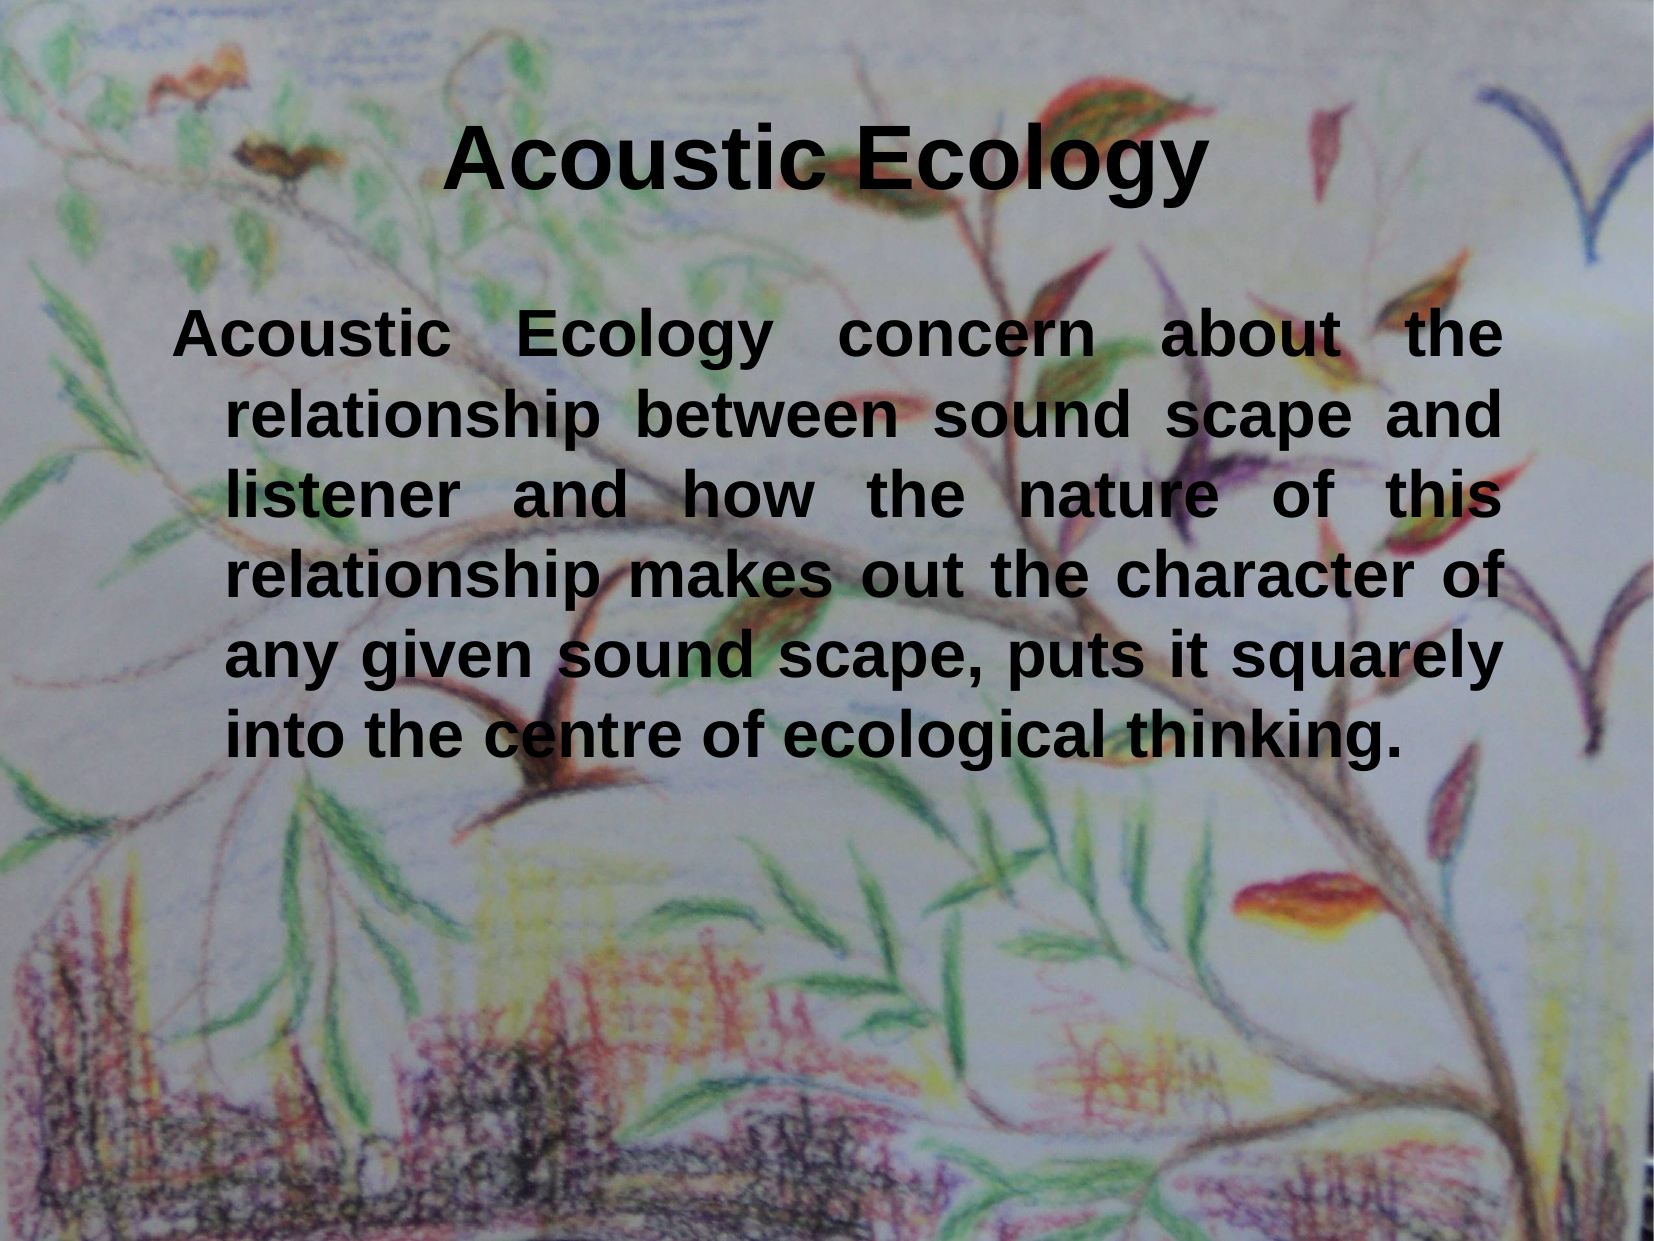

# Acoustic Ecology
Acoustic Ecology concern about the relationship between sound scape and listener and how the nature of this relationship makes out the character of any given sound scape, puts it squarely into the centre of ecological thinking.